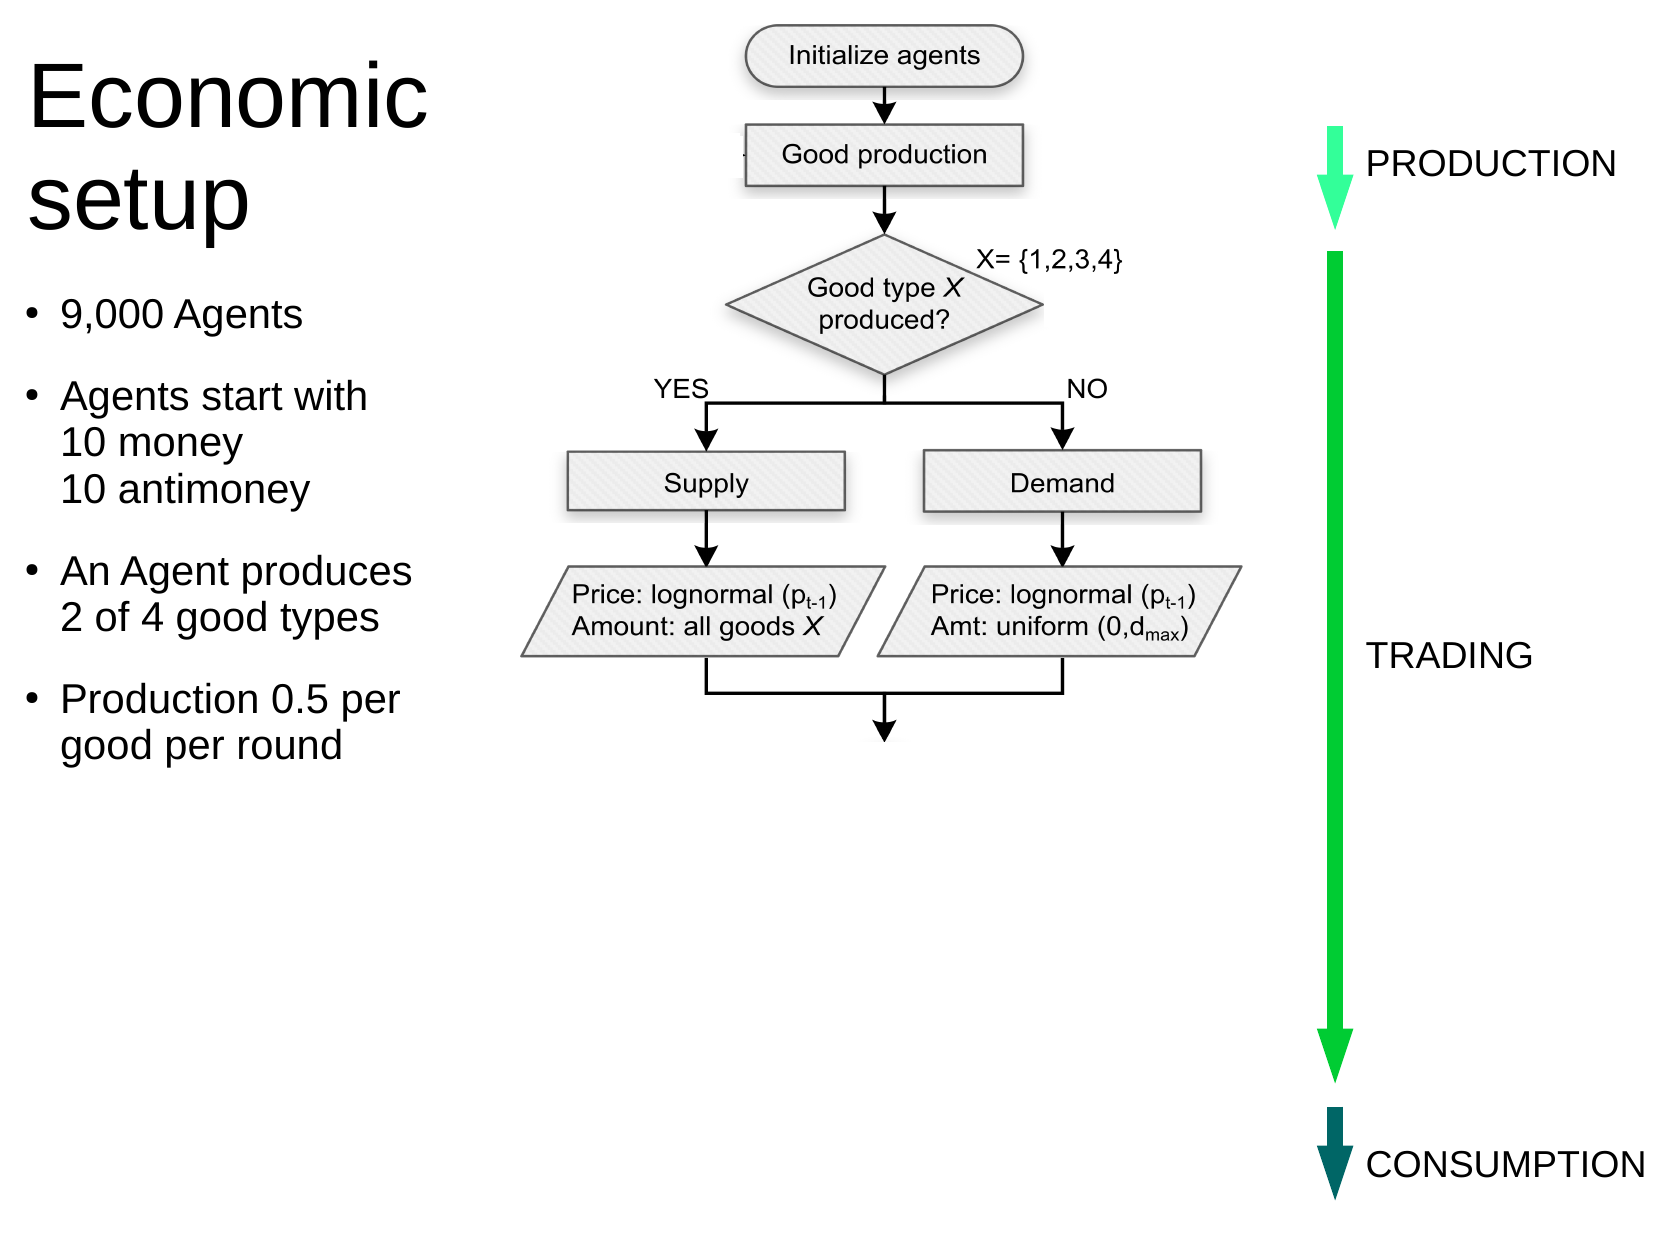

# Economic setup
PRODUCTION
9,000 Agents
Agents start with
10 money
10 antimoney
An Agent produces
2 of 4 good types
Production 0.5 per
good per round
TRADING
CONSUMPTION